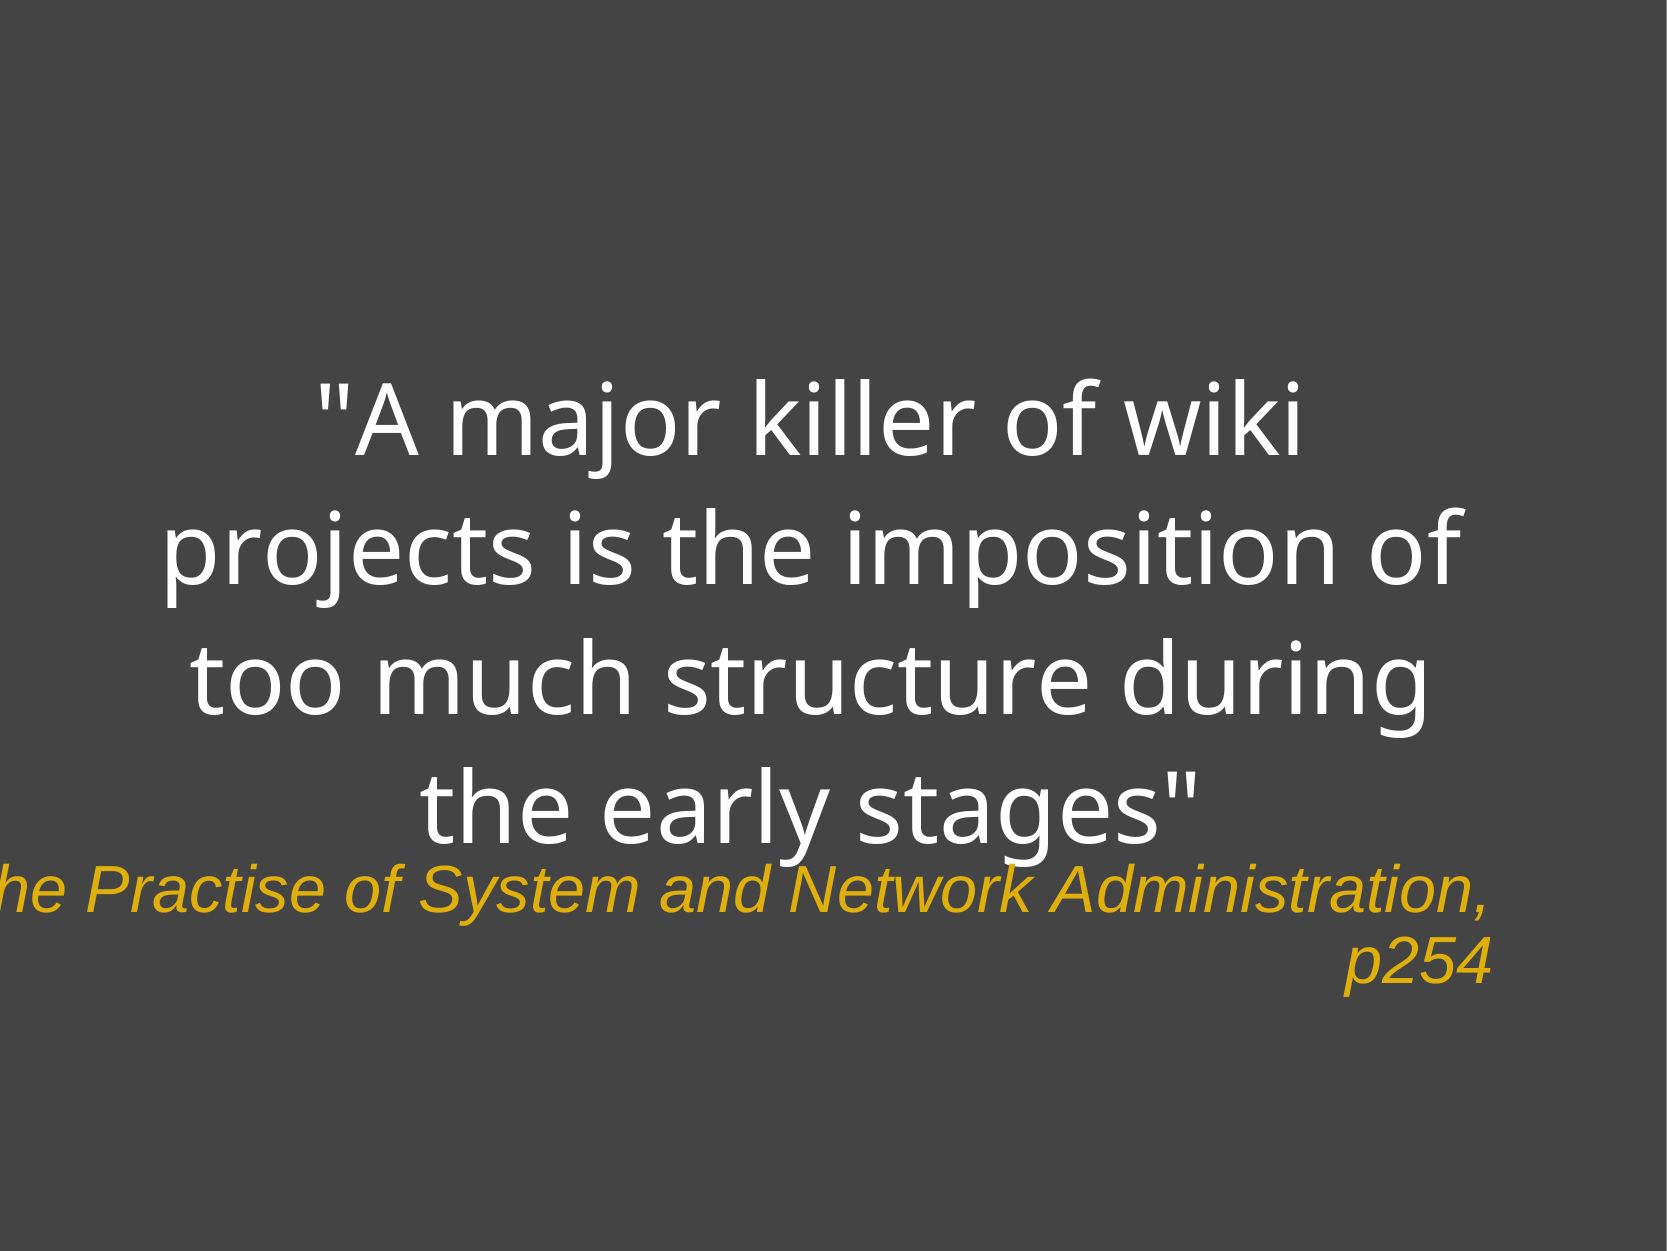

# "A major killer of wiki projects is the imposition of too much structure during the early stages"
The Practise of System and Network Administration, p254